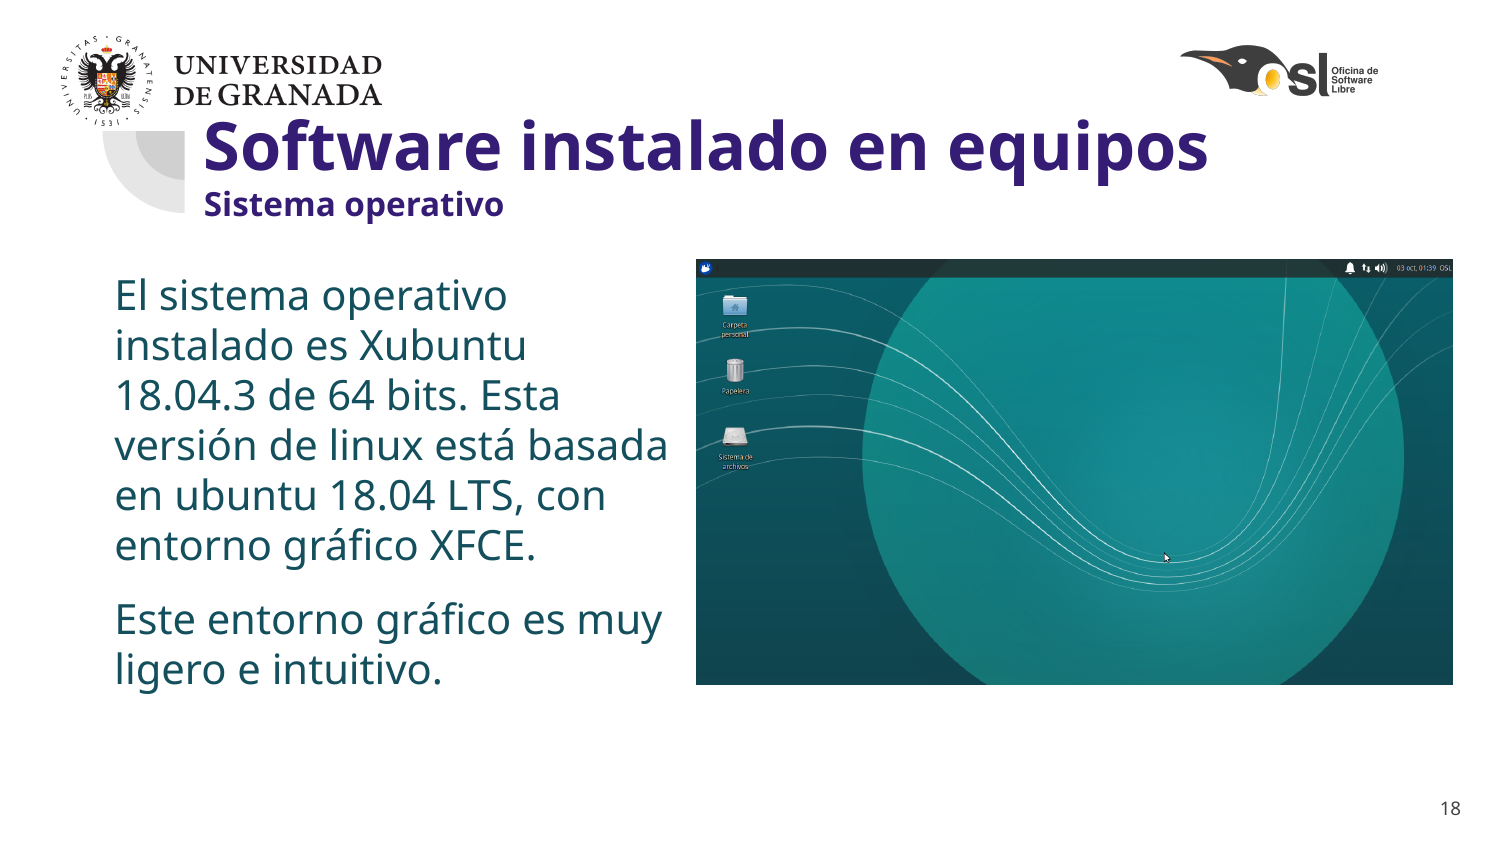

# Software instalado en equipos Sistema operativo
El sistema operativo instalado es Xubuntu 18.04.3 de 64 bits. Esta versión de linux está basada en ubuntu 18.04 LTS, con entorno gráfico XFCE.
Este entorno gráfico es muy ligero e intuitivo.